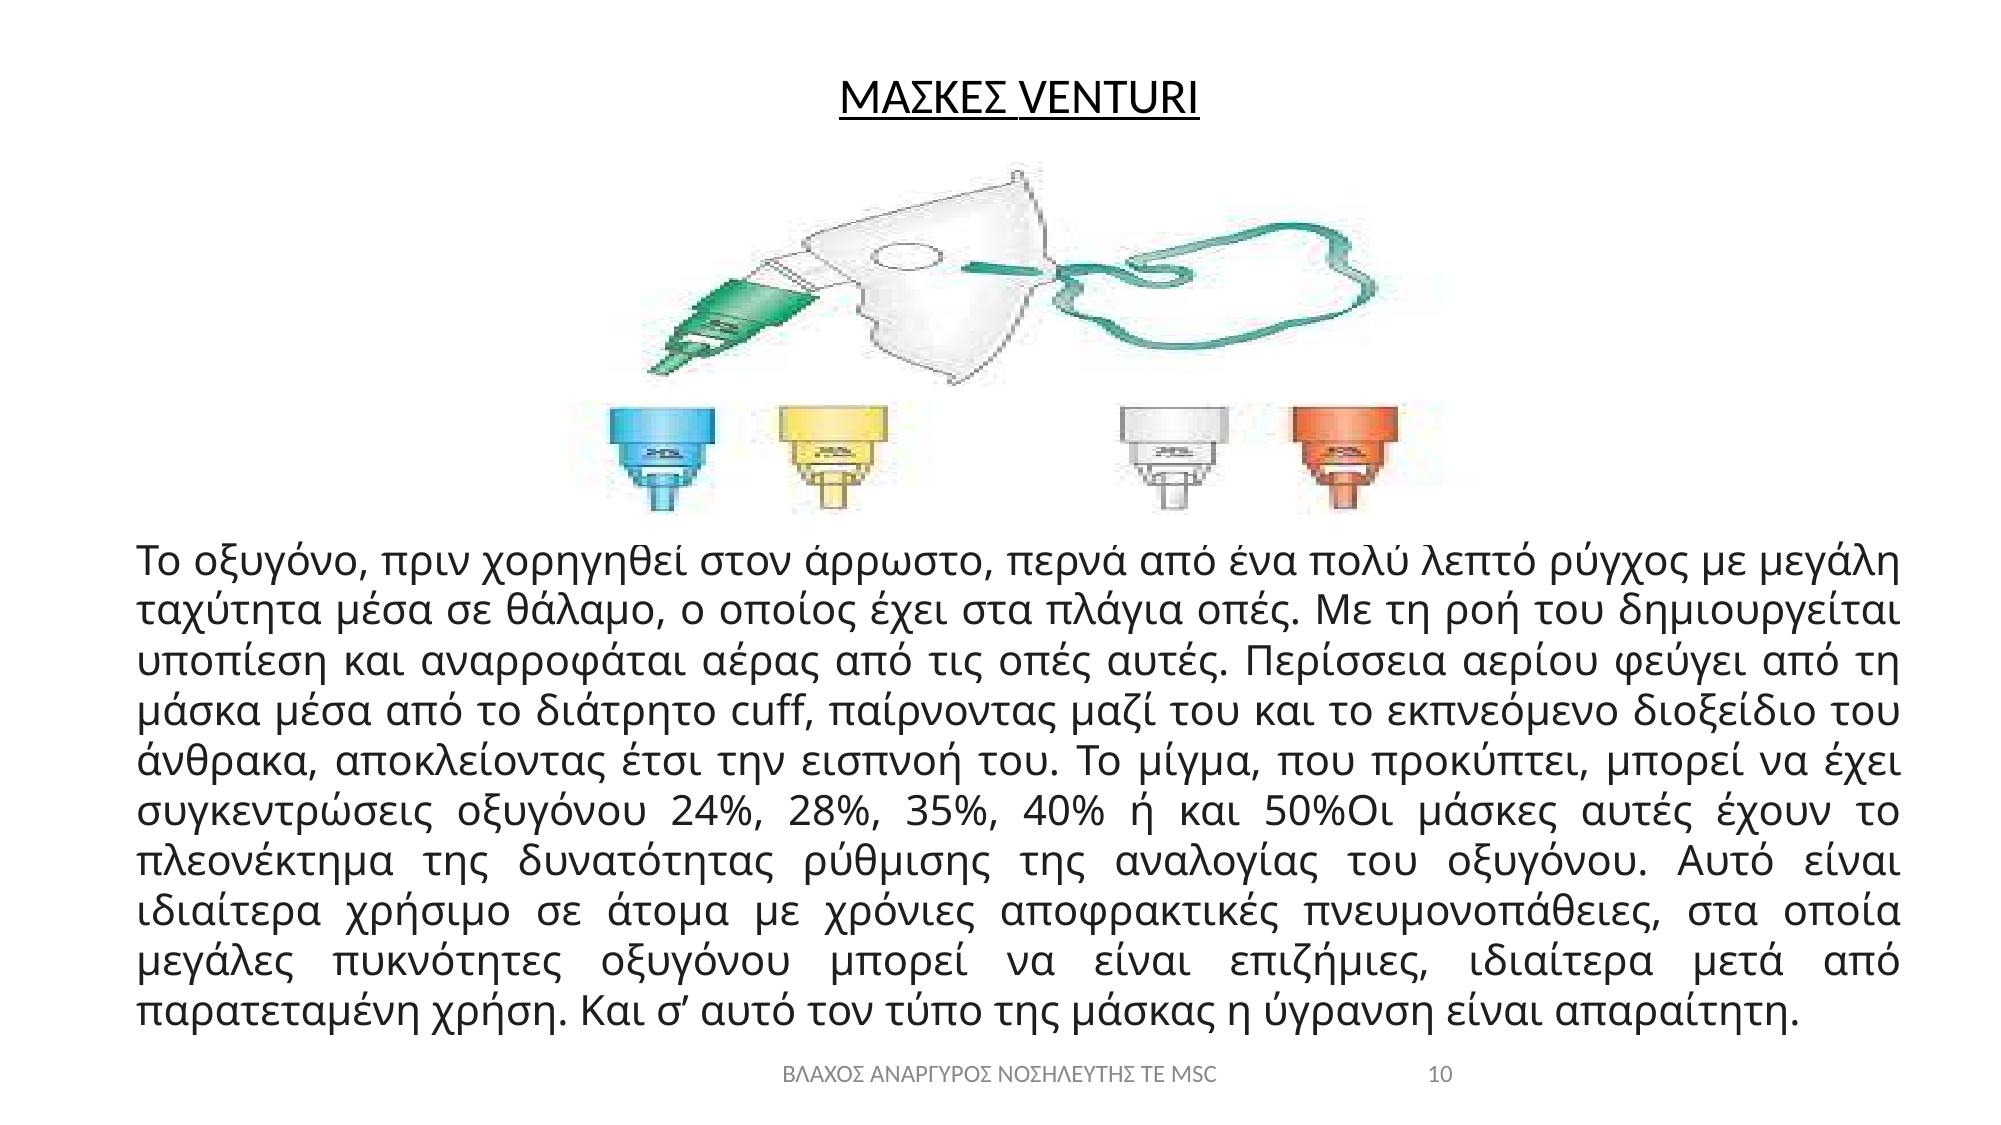

ΜΑΣΚΕΣ VENTURI
Το οξυγόνο, πριν χορηγηθεί στον άρρωστο, περνά από ένα πολύ λεπτό ρύγχος με μεγάλη ταχύτητα μέσα σε θάλαμο, ο οποίος έχει στα πλάγια οπές. Με τη ροή του δημιουργείται υποπίεση και αναρροφάται αέρας από τις οπές αυτές. Περίσσεια αερίου φεύγει από τη μάσκα μέσα από το διάτρητο cuff, παίρνοντας μαζί του και το εκπνεόμενο διοξείδιο του άνθρακα, αποκλείοντας έτσι την εισπνοή του. Το μίγμα, που προκύπτει, μπορεί να έχει συγκεντρώσεις οξυγόνου 24%, 28%, 35%, 40% ή και 50%Οι μάσκες αυτές έχουν το πλεονέκτημα της δυνατότητας ρύθμισης της αναλογίας του οξυγόνου. Αυτό είναι ιδιαίτερα χρήσιμο σε άτομα με χρόνιες αποφρακτικές πνευμονοπάθειες, στα οποία μεγάλες πυκνότητες οξυγόνου μπορεί να είναι επιζήμιες, ιδιαίτερα μετά από παρατεταμένη χρήση. Και σ’ αυτό τον τύπο της μάσκας η ύγρανση είναι απαραίτητη.
ΒΛΑΧΟΣ ΑΝΑΡΓΥΡΟΣ ΝΟΣΗΛΕΥΤΗΣ ΤΕ MSC